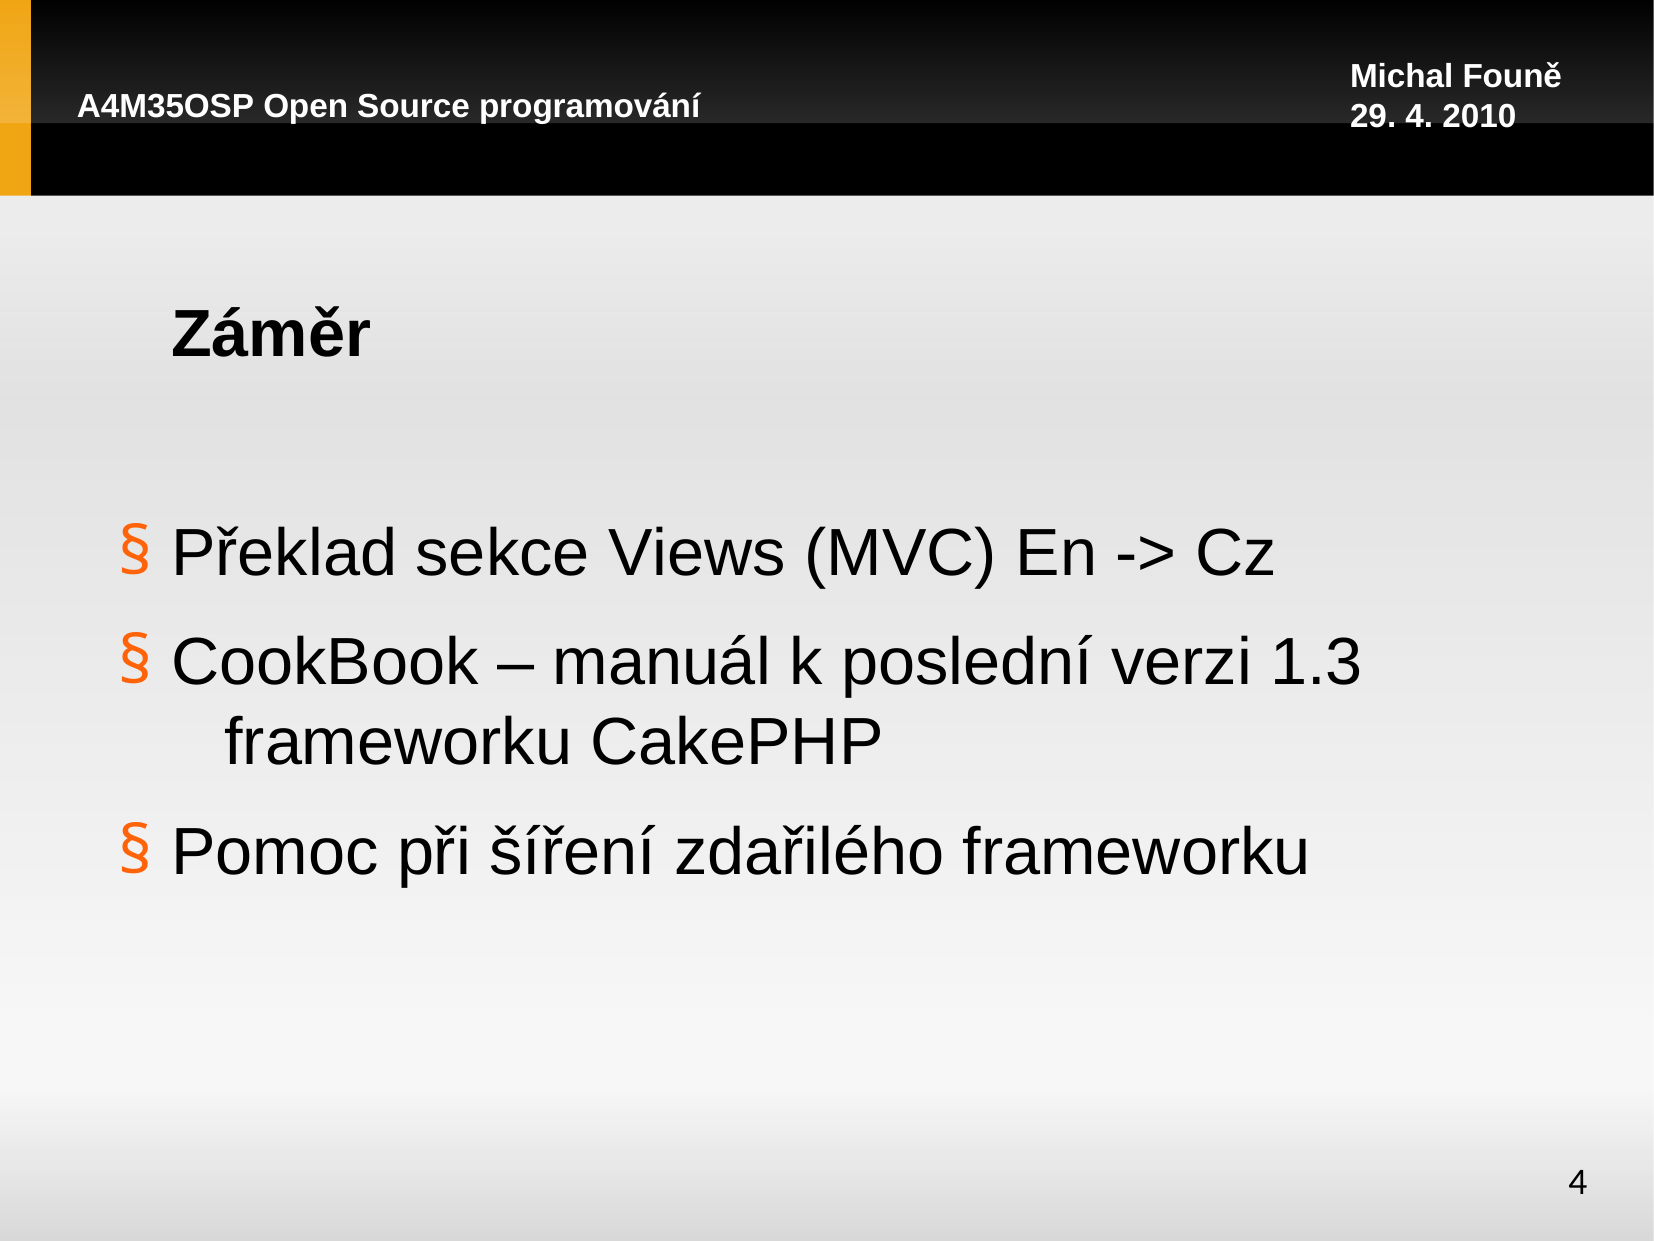

Michal Founě
29. 4. 2010
A4M35OSP Open Source programování
# Záměr
Překlad sekce Views (MVC) En -> Cz
CookBook – manuál k poslední verzi 1.3 frameworku CakePHP
Pomoc při šíření zdařilého frameworku
4